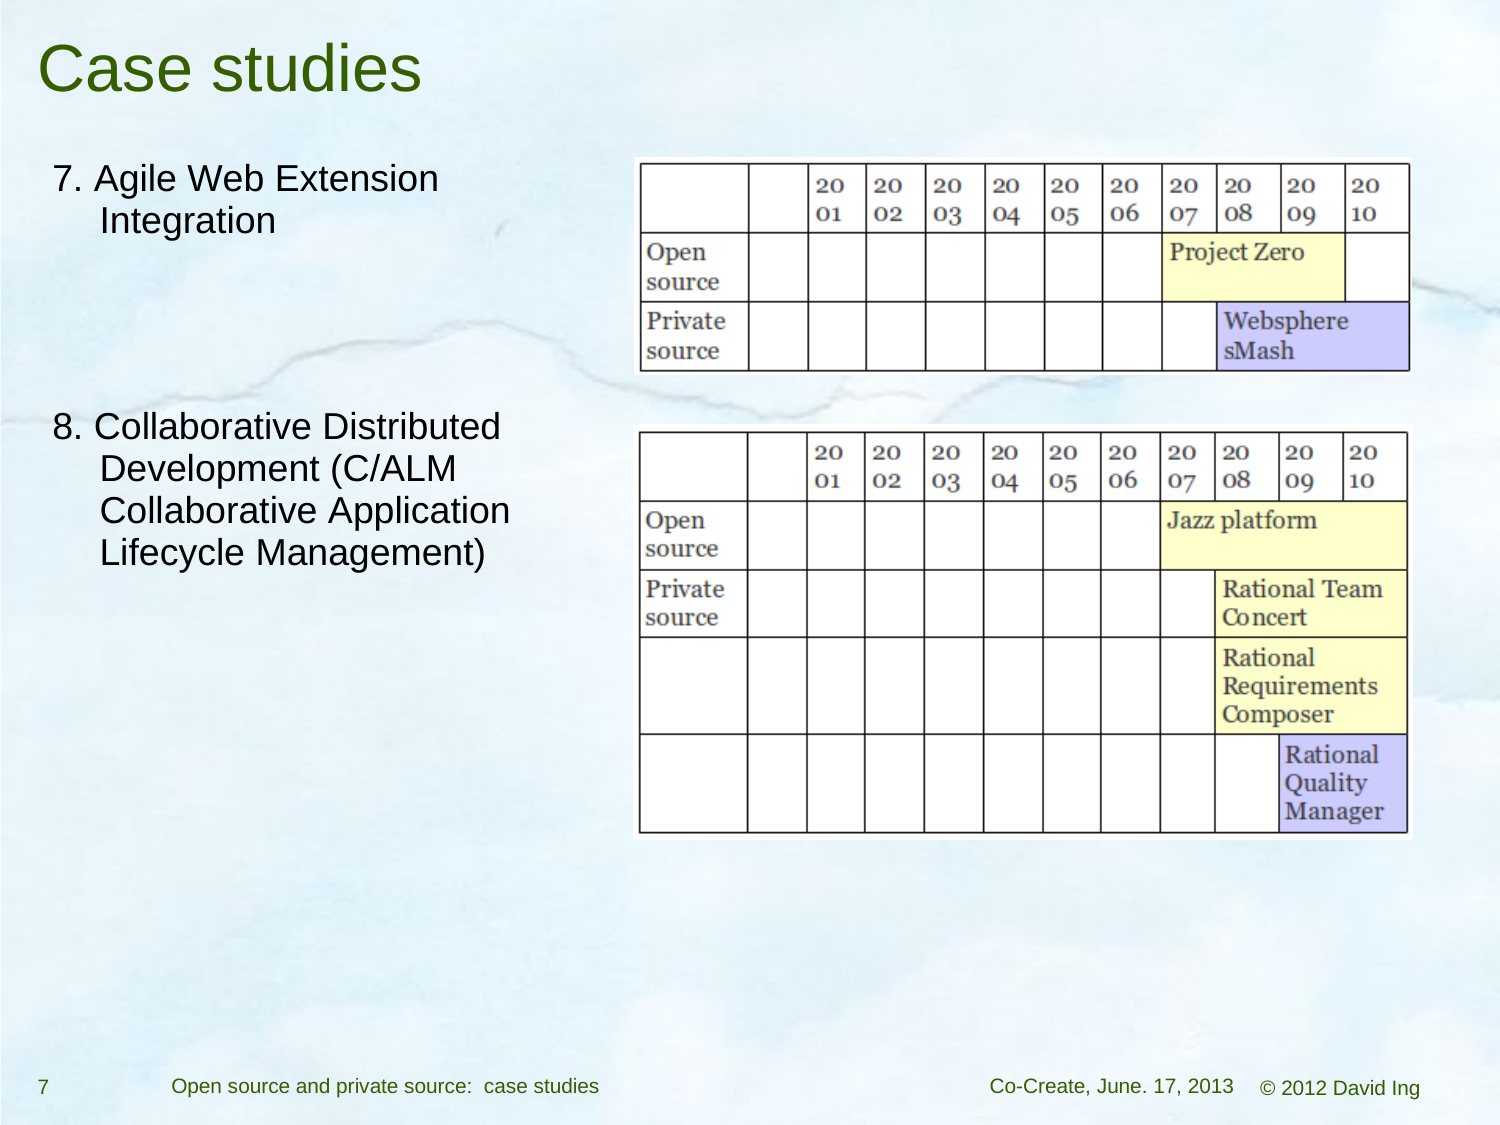

# Case studies
7. Agile Web Extension Integration
8. Collaborative Distributed Development (C/ALM Collaborative Application Lifecycle Management)
Open source and private source: case studies
Co-Create, June. 17, 2013
7